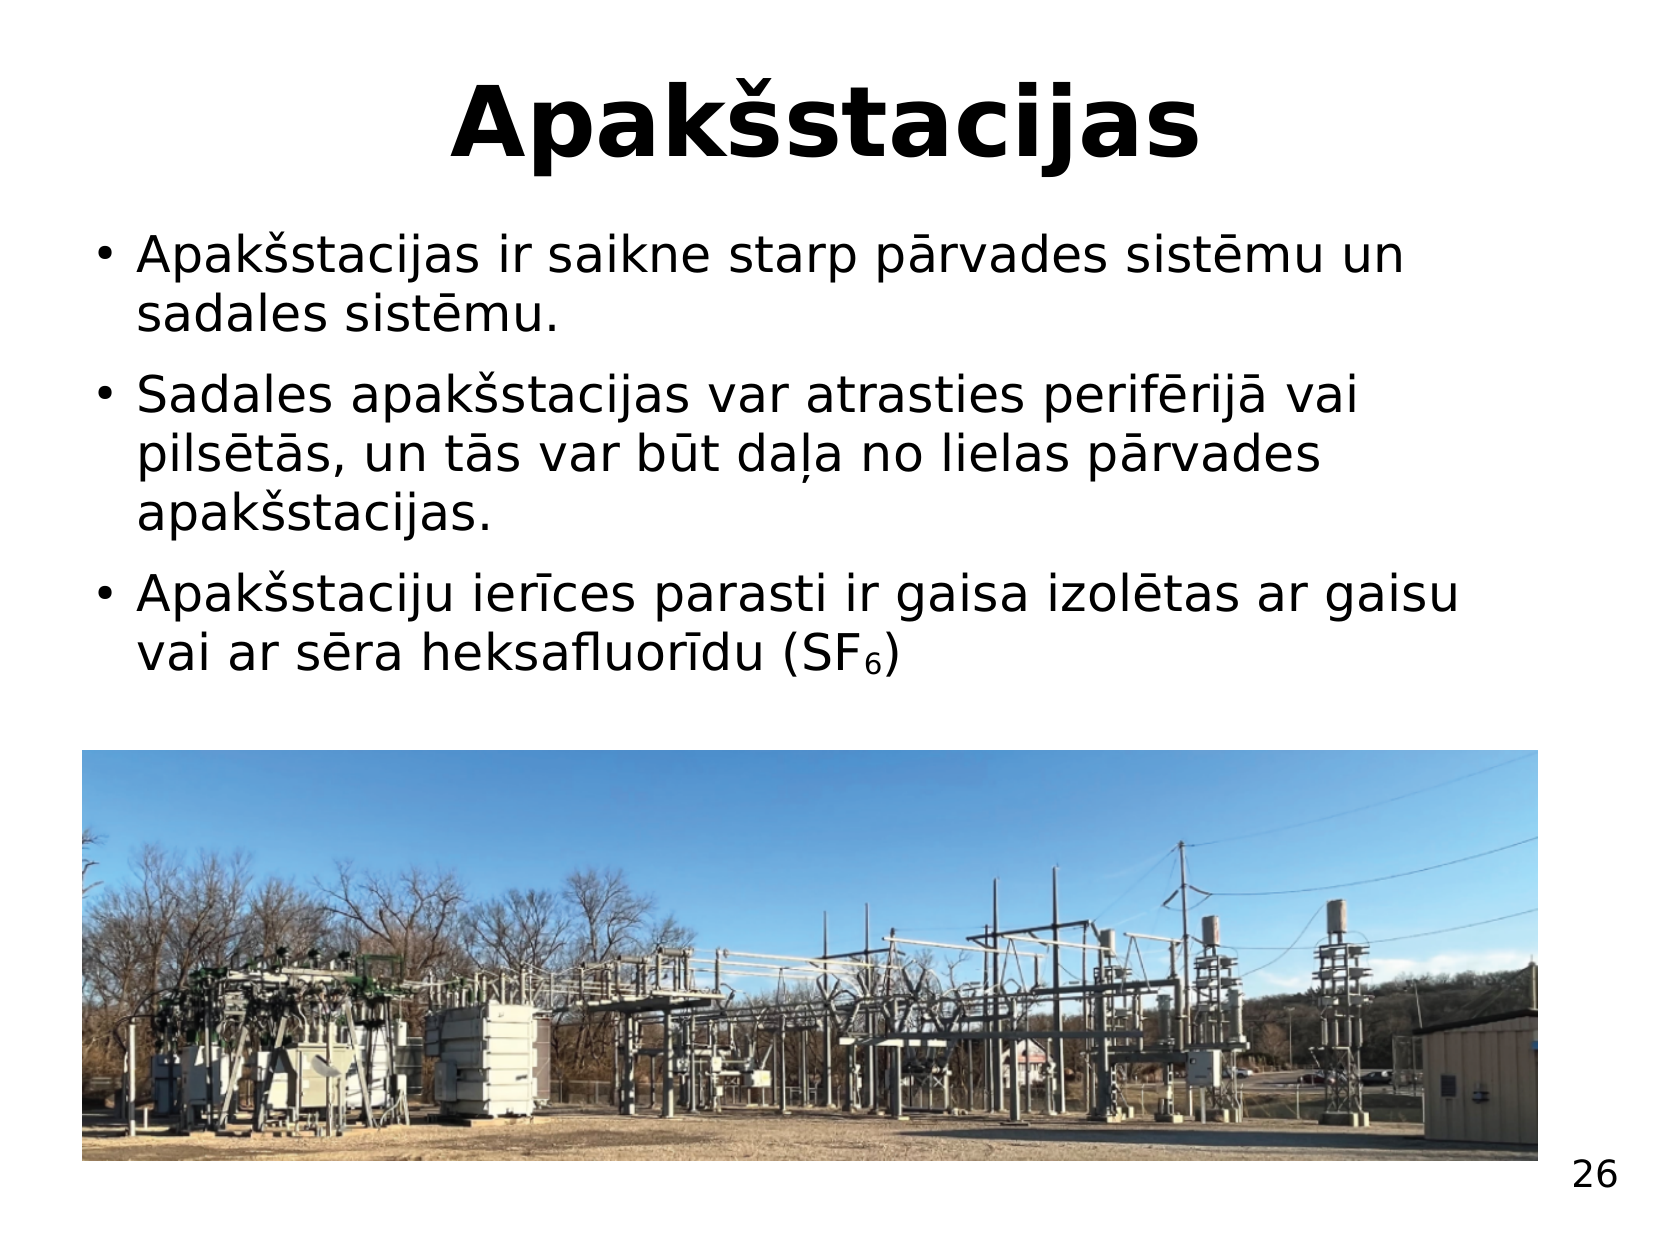

Apakšstacijas
# Apakšstacijas ir saikne starp pārvades sistēmu un sadales sistēmu.
Sadales apakšstacijas var atrasties perifērijā vai pilsētās, un tās var būt daļa no lielas pārvades apakšstacijas.
Apakšstaciju ierīces parasti ir gaisa izolētas ar gaisu vai ar sēra heksafluorīdu (SF6)